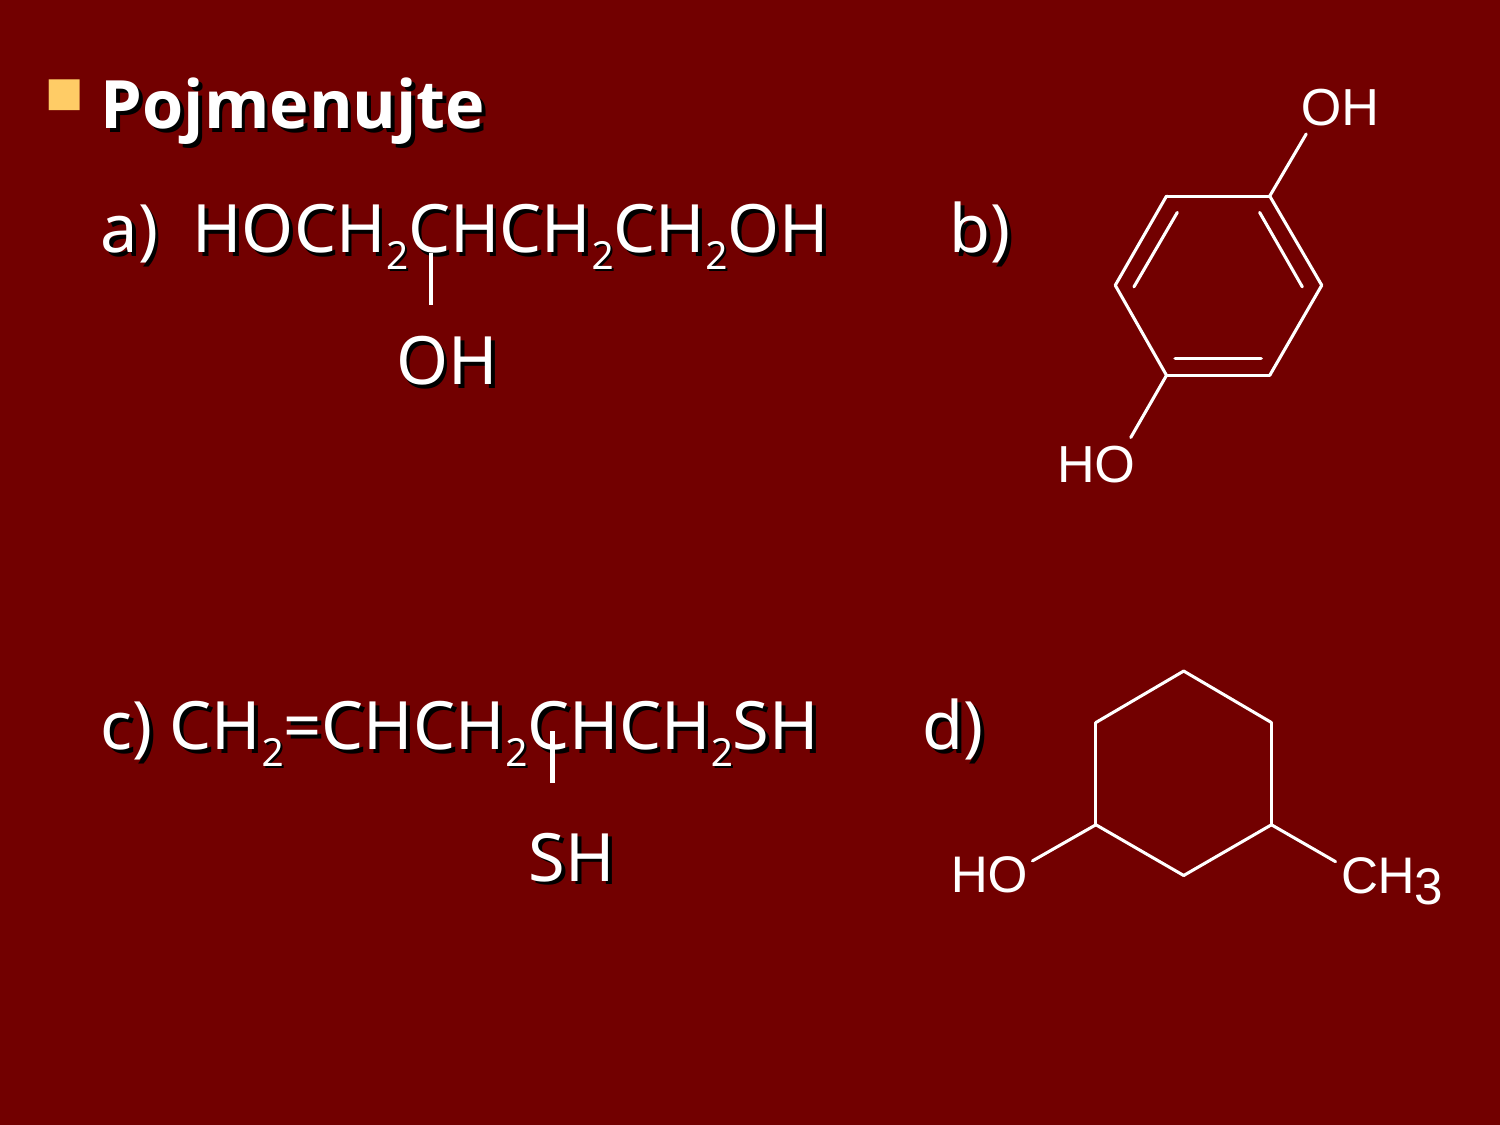

#
Pojmenujte
 	a) HOCH2CHCH2CH2OH b)
			 OH
	c) CH2=CHCH2CHCH2SH d)
				 SH